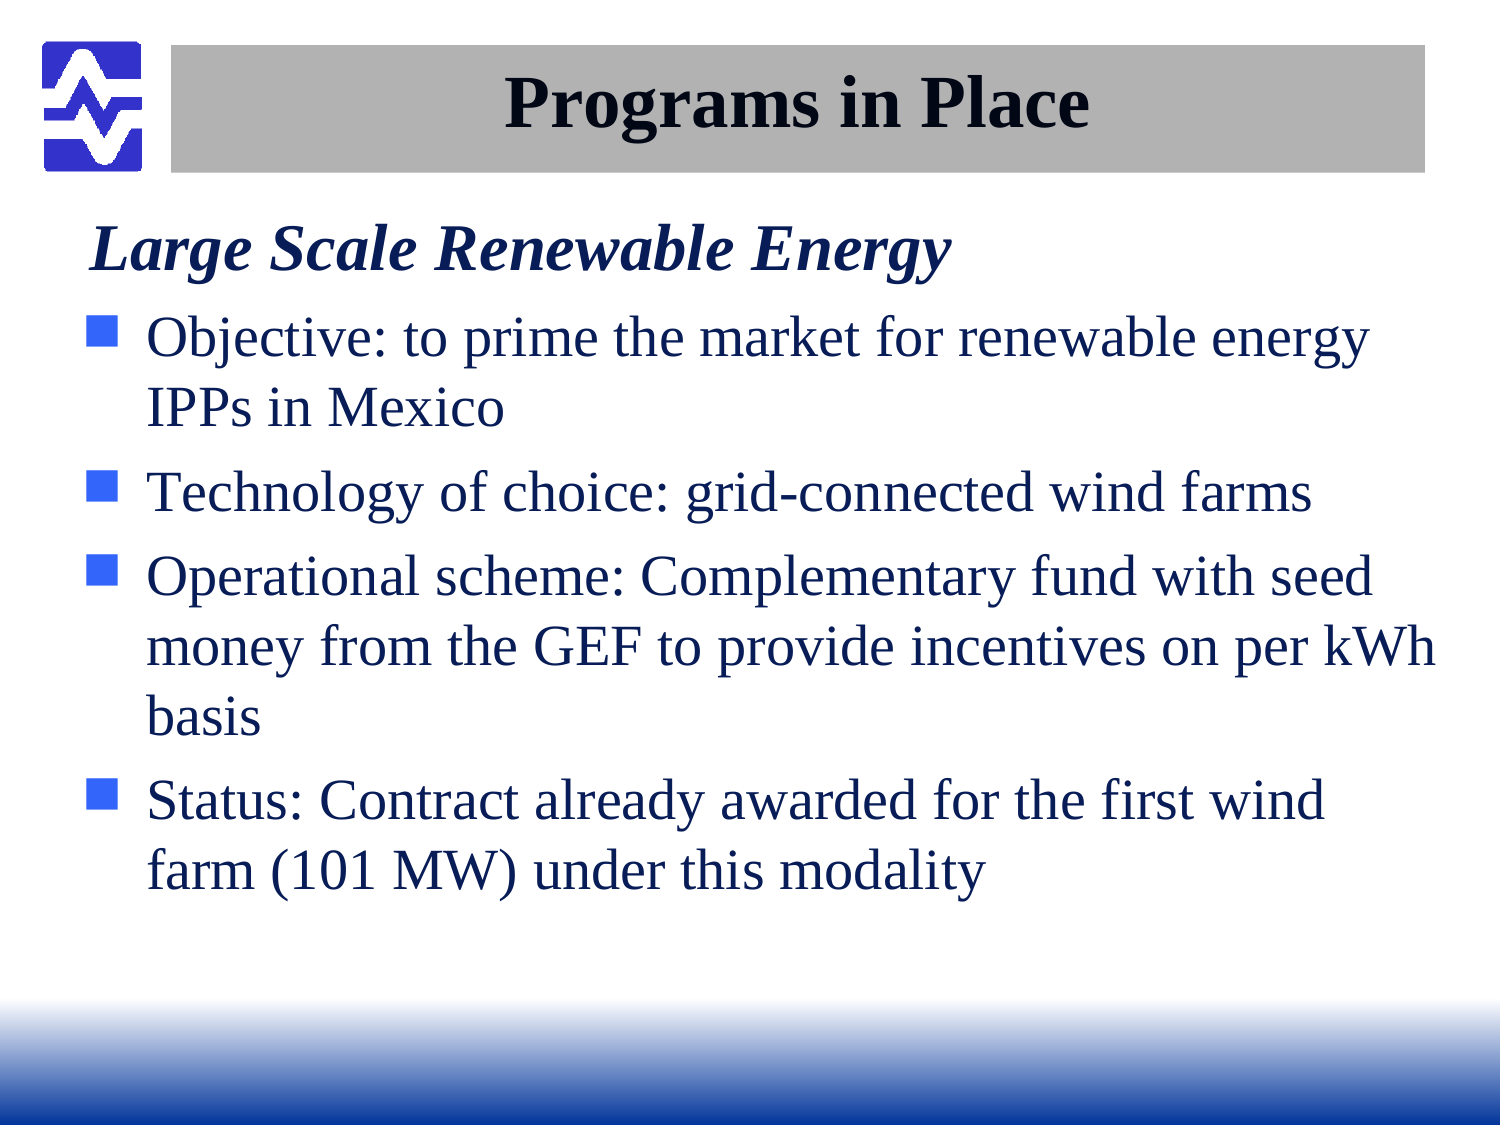

# Programs in Place
Large Scale Renewable Energy
Objective: to prime the market for renewable energy IPPs in Mexico
Technology of choice: grid-connected wind farms
Operational scheme: Complementary fund with seed money from the GEF to provide incentives on per kWh basis
Status: Contract already awarded for the first wind farm (101 MW) under this modality